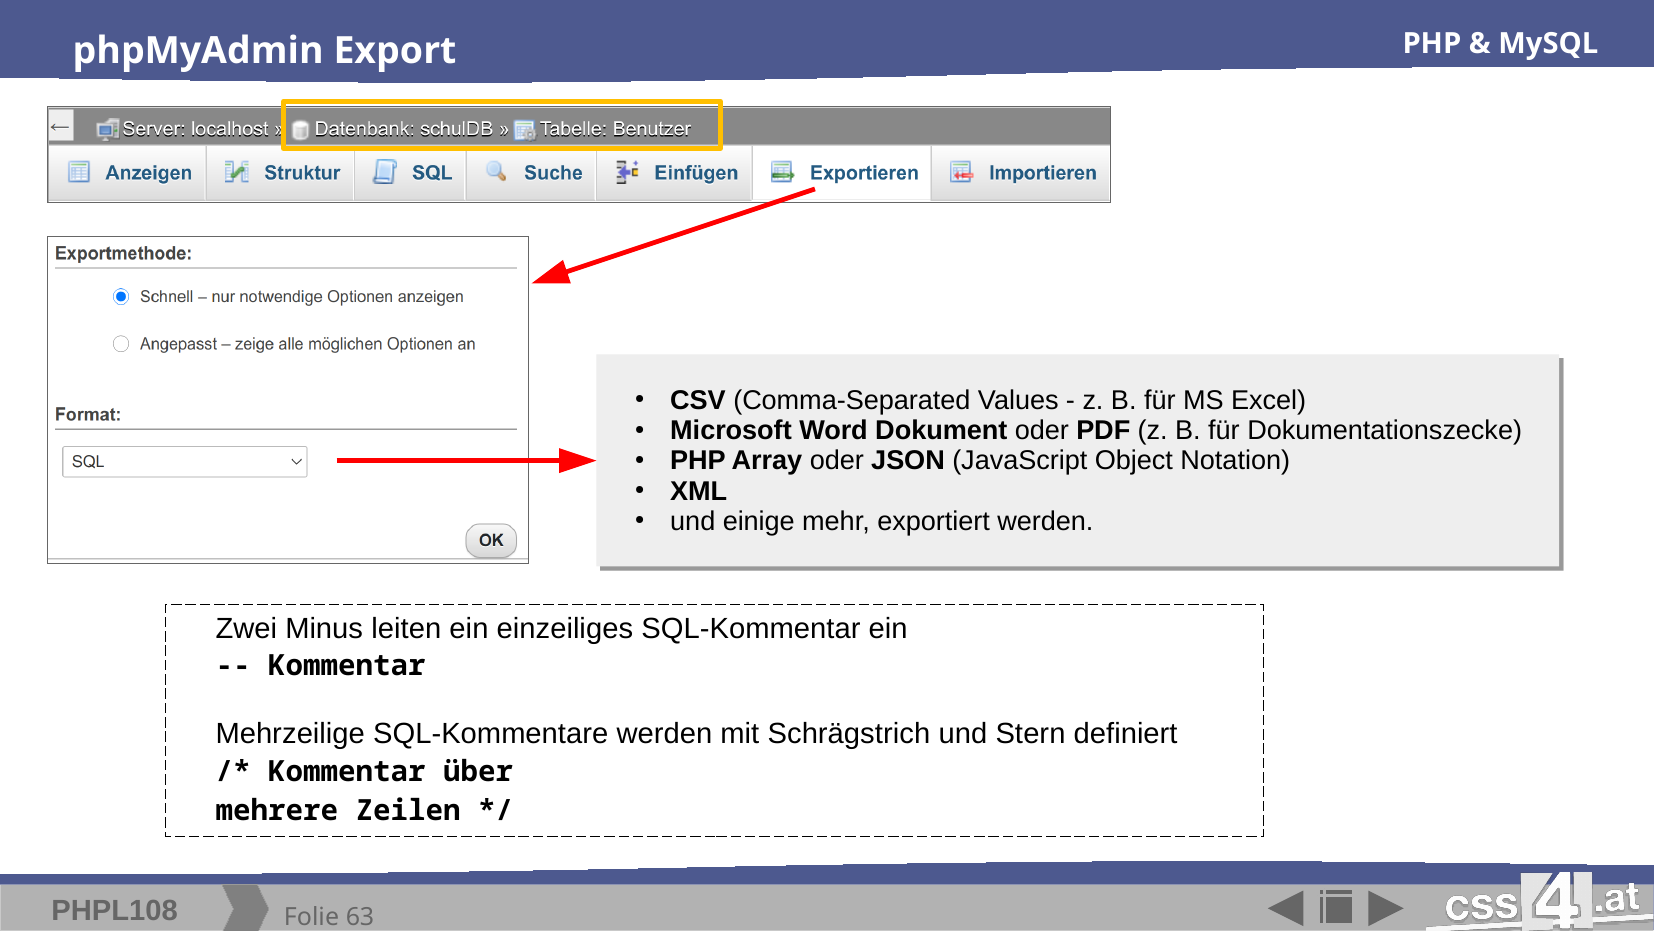

PHP & MySQL
phpMyAdmin Export
CSV (Comma-Separated Values - z. B. für MS Excel)
Microsoft Word Dokument oder PDF (z. B. für Dokumentationszecke)
PHP Array oder JSON (JavaScript Object Notation)
XML
und einige mehr, exportiert werden.
Zwei Minus leiten ein einzeiliges SQL-Kommentar ein
-- Kommentar
Mehrzeilige SQL-Kommentare werden mit Schrägstrich und Stern definiert
/* Kommentar über
mehrere Zeilen */
PHPL108
Folie